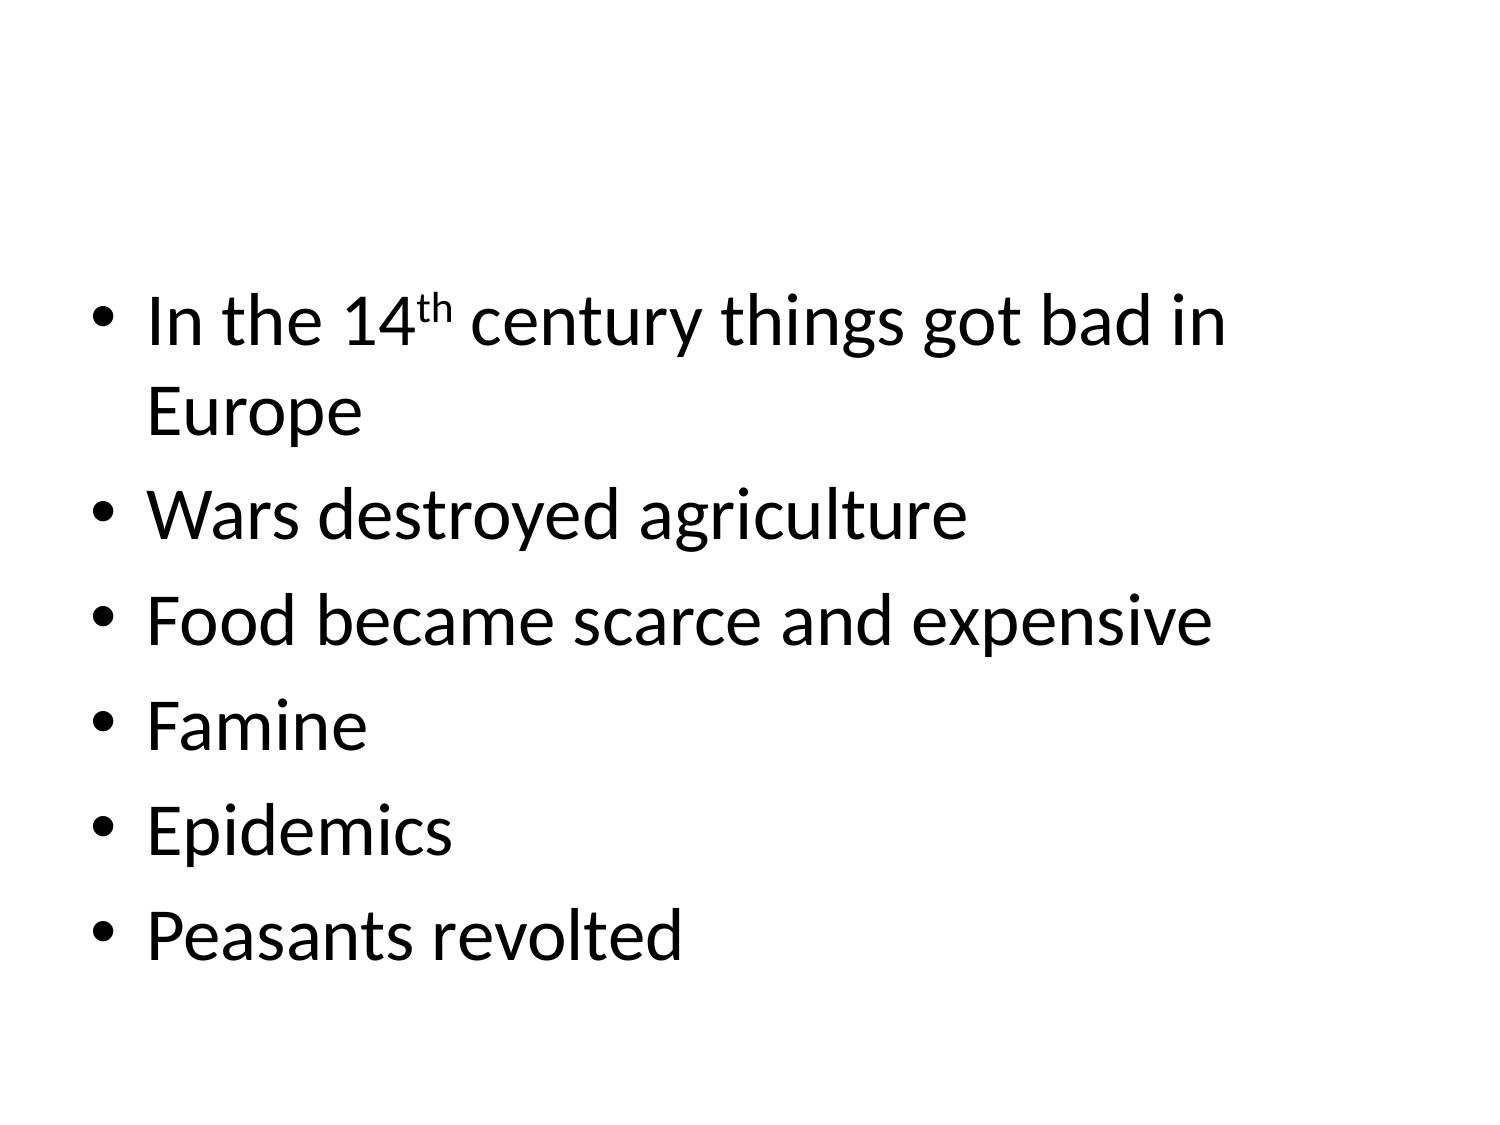

#
In the 14th century things got bad in Europe
Wars destroyed agriculture
Food became scarce and expensive
Famine
Epidemics
Peasants revolted